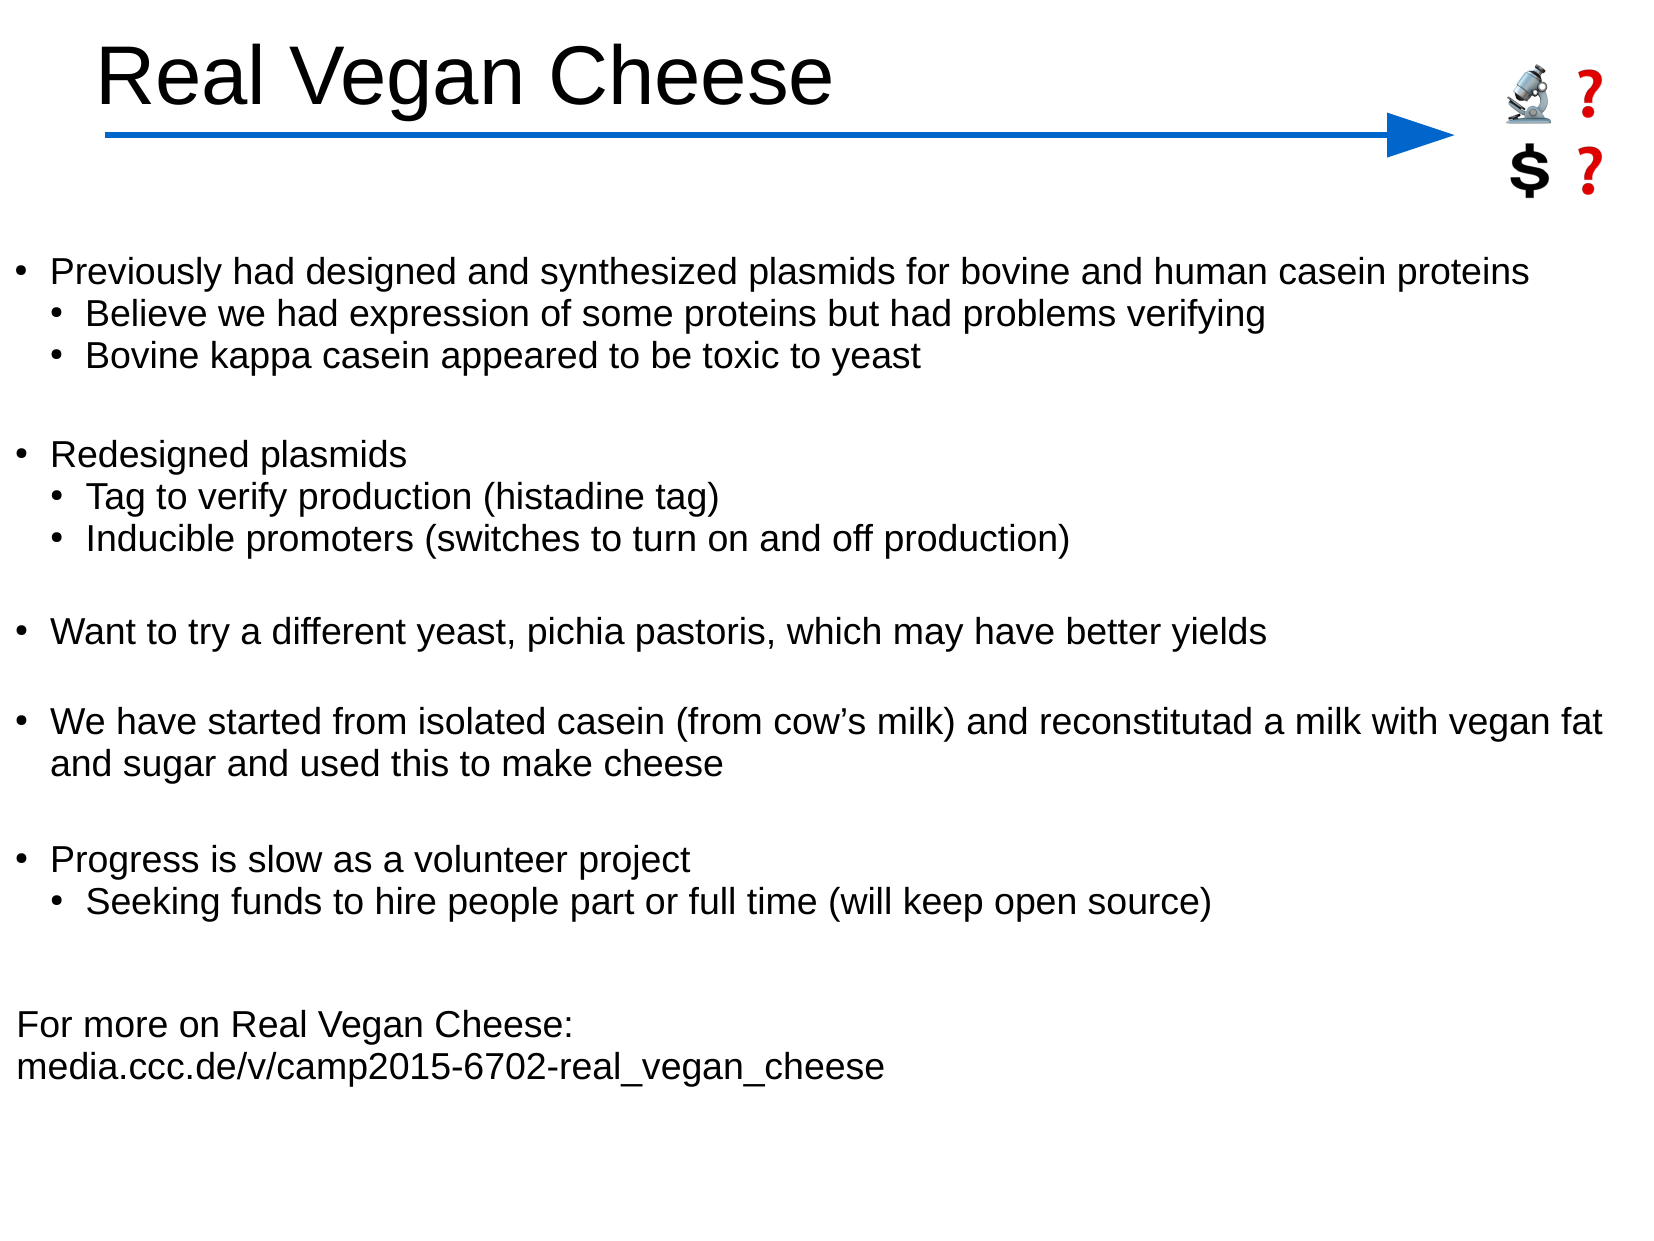

Real Vegan Cheese
Previously had designed and synthesized plasmids for bovine and human casein proteins
Believe we had expression of some proteins but had problems verifying
Bovine kappa casein appeared to be toxic to yeast
Redesigned plasmids
Tag to verify production (histadine tag)
Inducible promoters (switches to turn on and off production)
Want to try a different yeast, pichia pastoris, which may have better yields
We have started from isolated casein (from cow’s milk) and reconstitutad a milk with vegan fat and sugar and used this to make cheese
Progress is slow as a volunteer project
Seeking funds to hire people part or full time (will keep open source)
For more on Real Vegan Cheese:
media.ccc.de/v/camp2015-6702-real_vegan_cheese